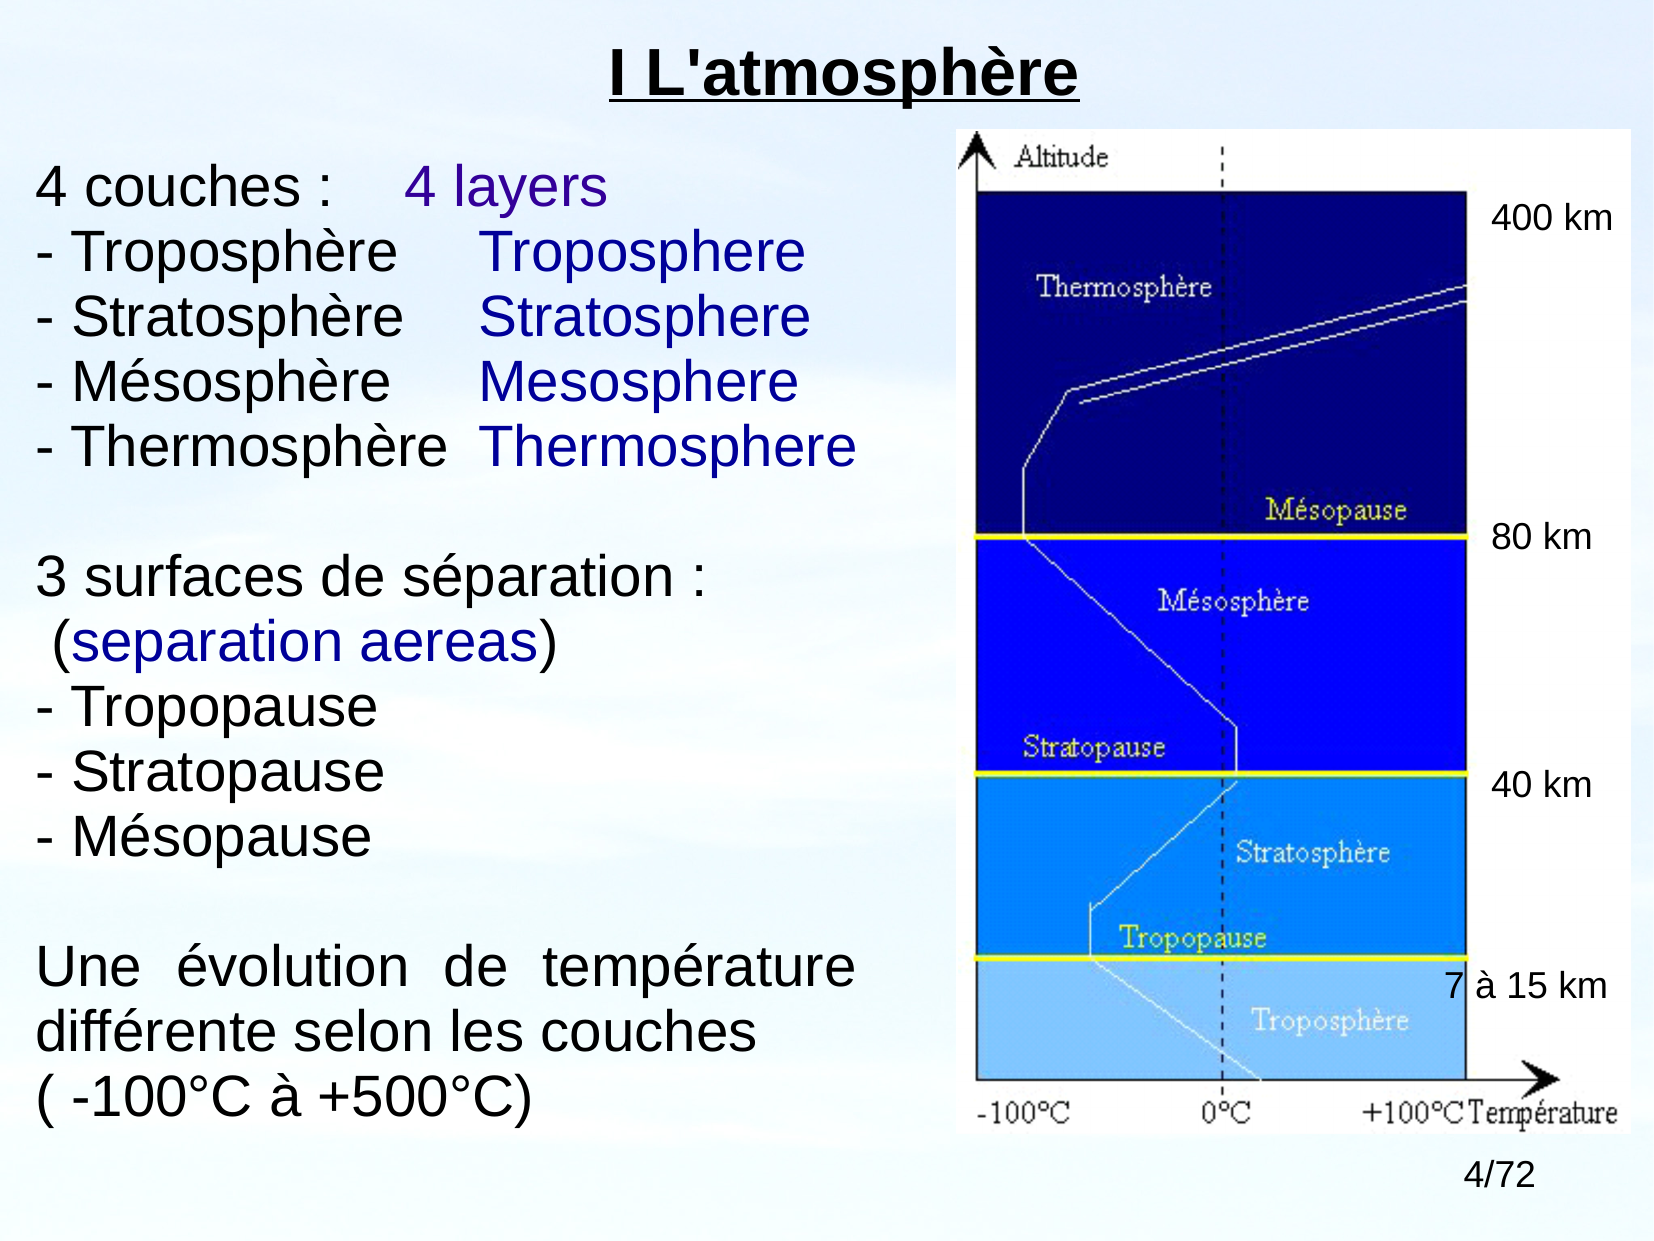

# I L'atmosphère
4 couches :	4 layers
- Troposphère 	Troposphere
- Stratosphère	Stratosphere
- Mésosphère		Mesosphere
- Thermosphère	Thermosphere
3 surfaces de séparation :
 (separation aereas)
- Tropopause
- Stratopause
- Mésopause
Une évolution de température différente selon les couches
( -100°C à +500°C)
400 km
80 km
40 km
7 à 15 km